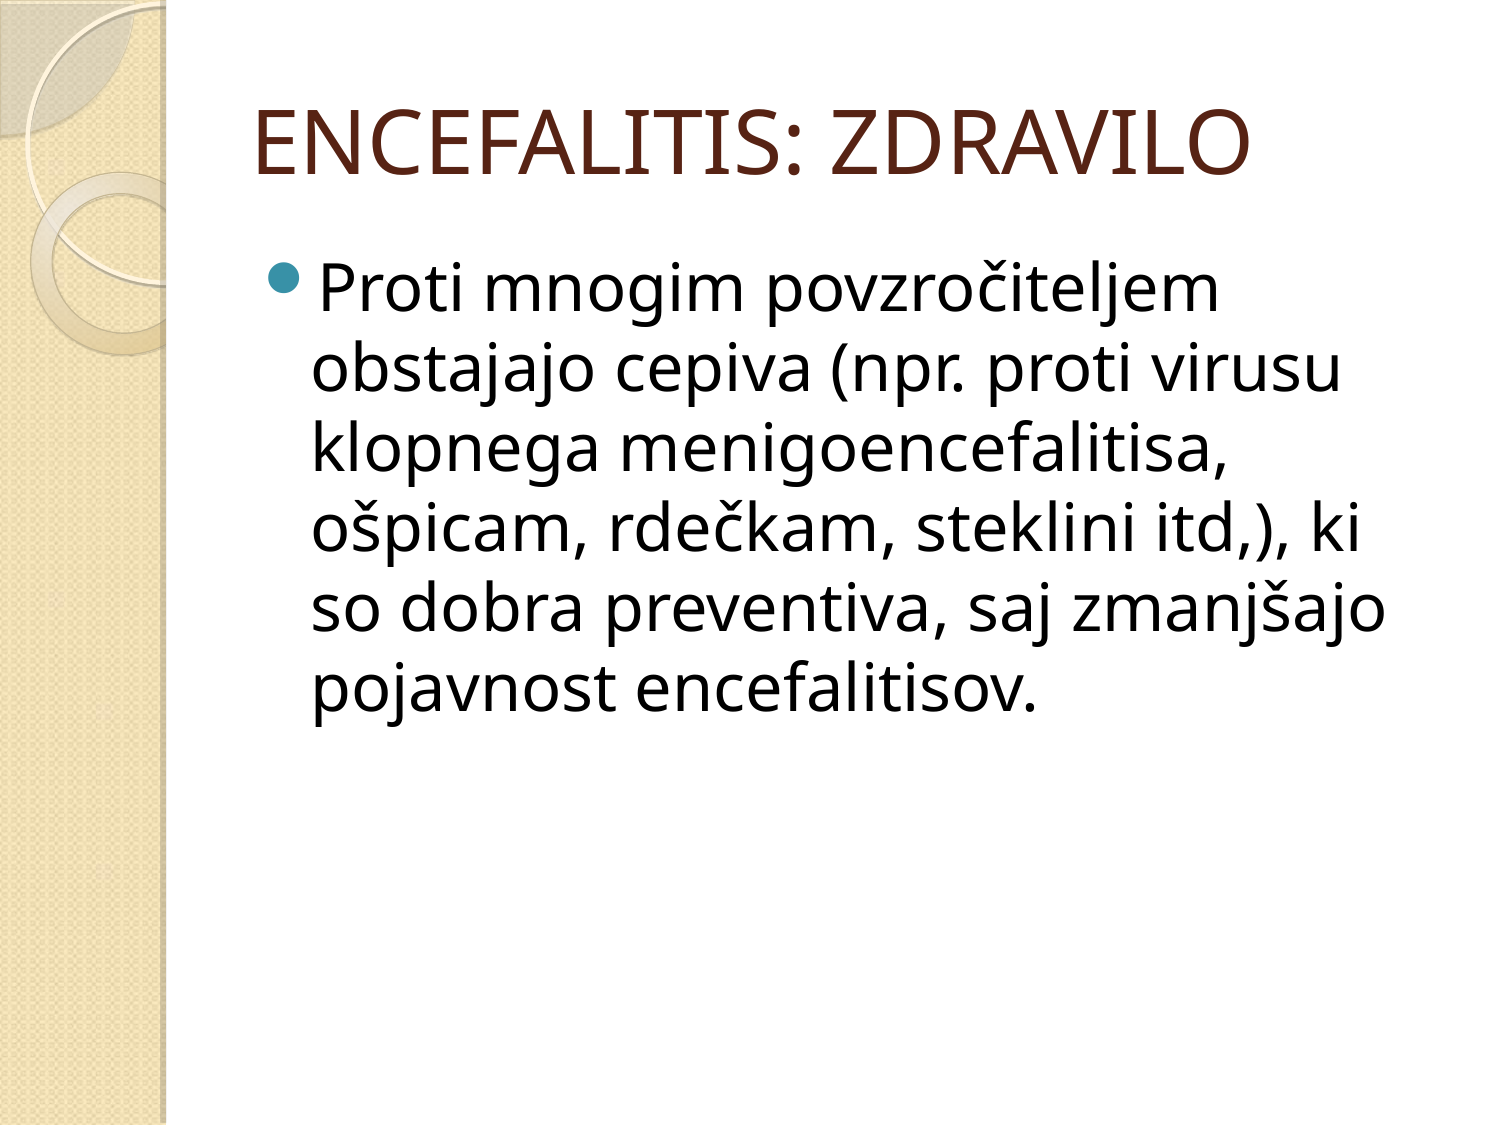

# ENCEFALITIS: ZDRAVILO
Proti mnogim povzročiteljem obstajajo cepiva (npr. proti virusu klopnega menigoencefalitisa, ošpicam, rdečkam, steklini itd,), ki so dobra preventiva, saj zmanjšajo pojavnost encefalitisov.